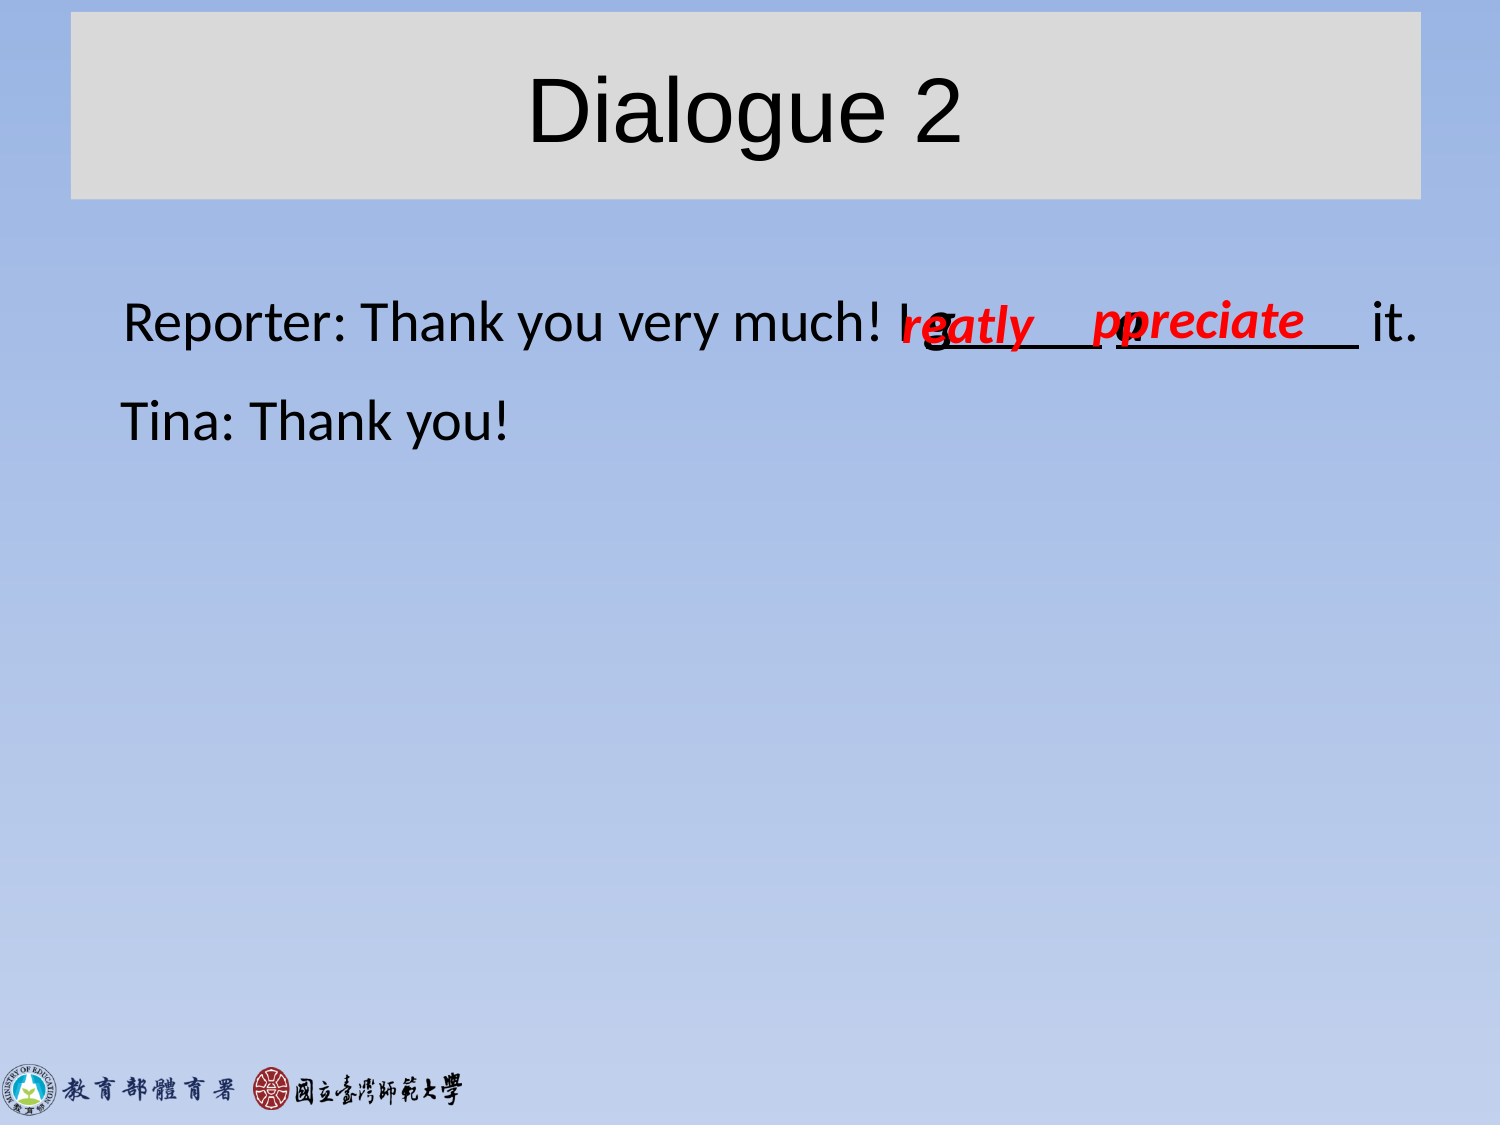

# Dialogue 2
| |
| --- |
Reporter: Thank you very much! I g a it.
Tina: Thank you!
ppreciate
reatly